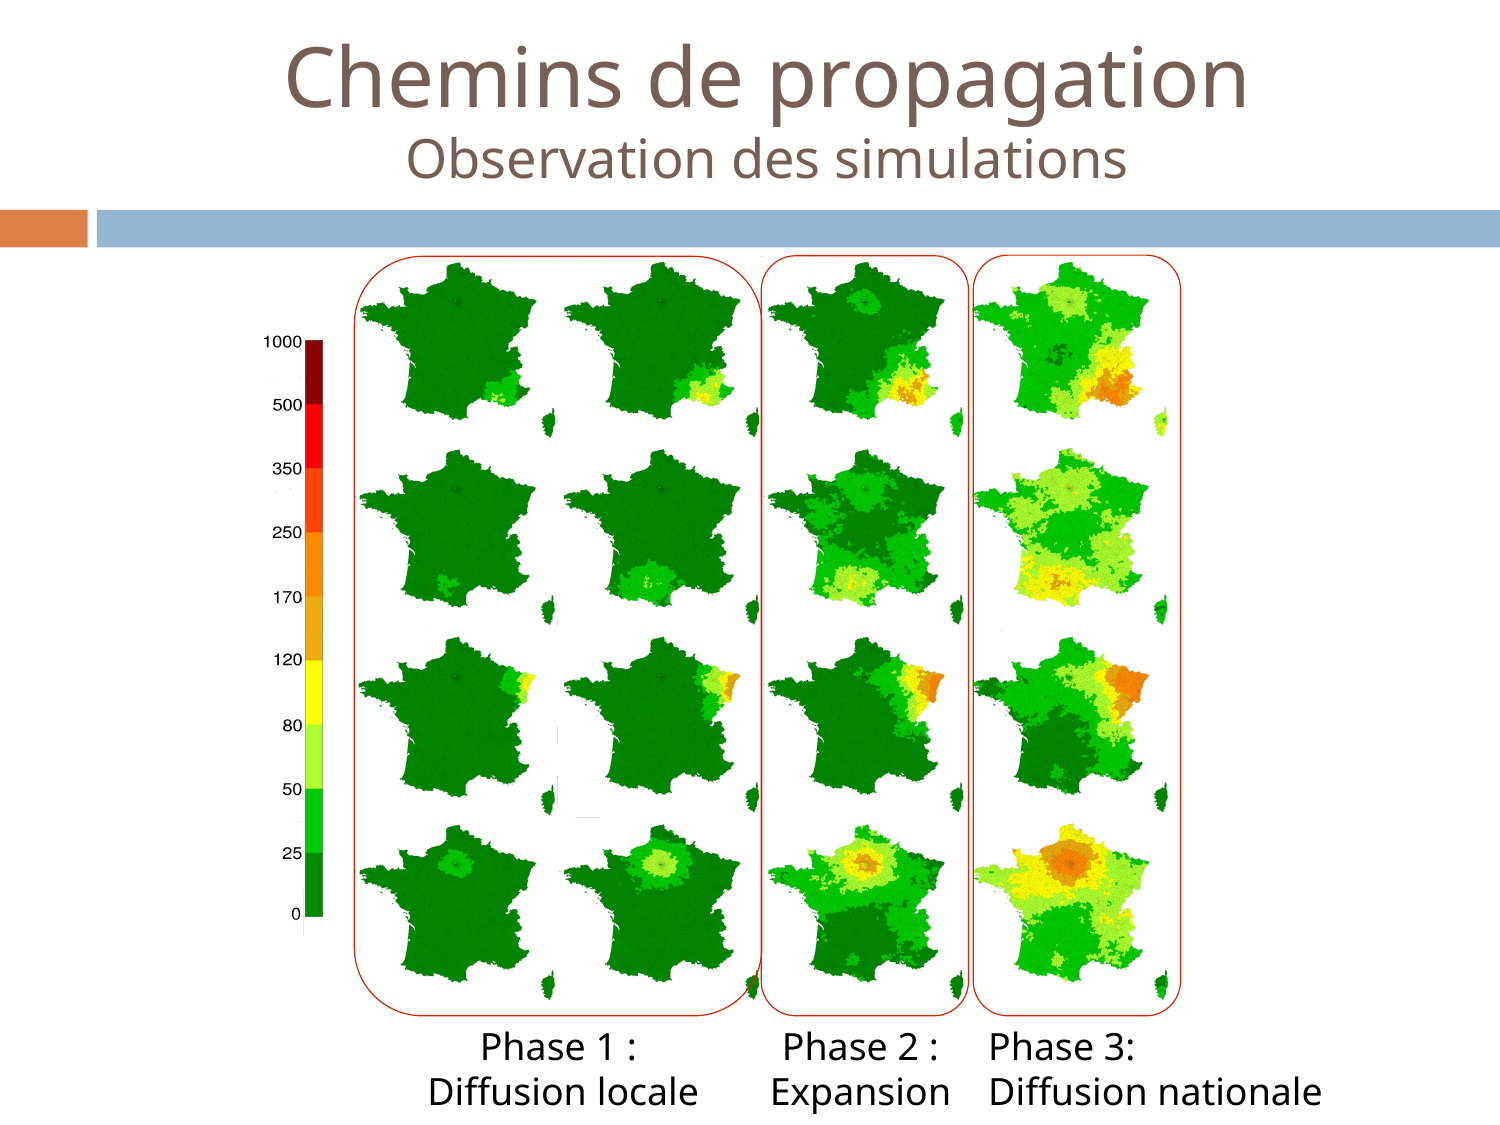

Chemins de propagation
Observation des simulations
Phase 1 :
Diffusion locale
Phase 2 :
Expansion
Phase 3:
Diffusion nationale